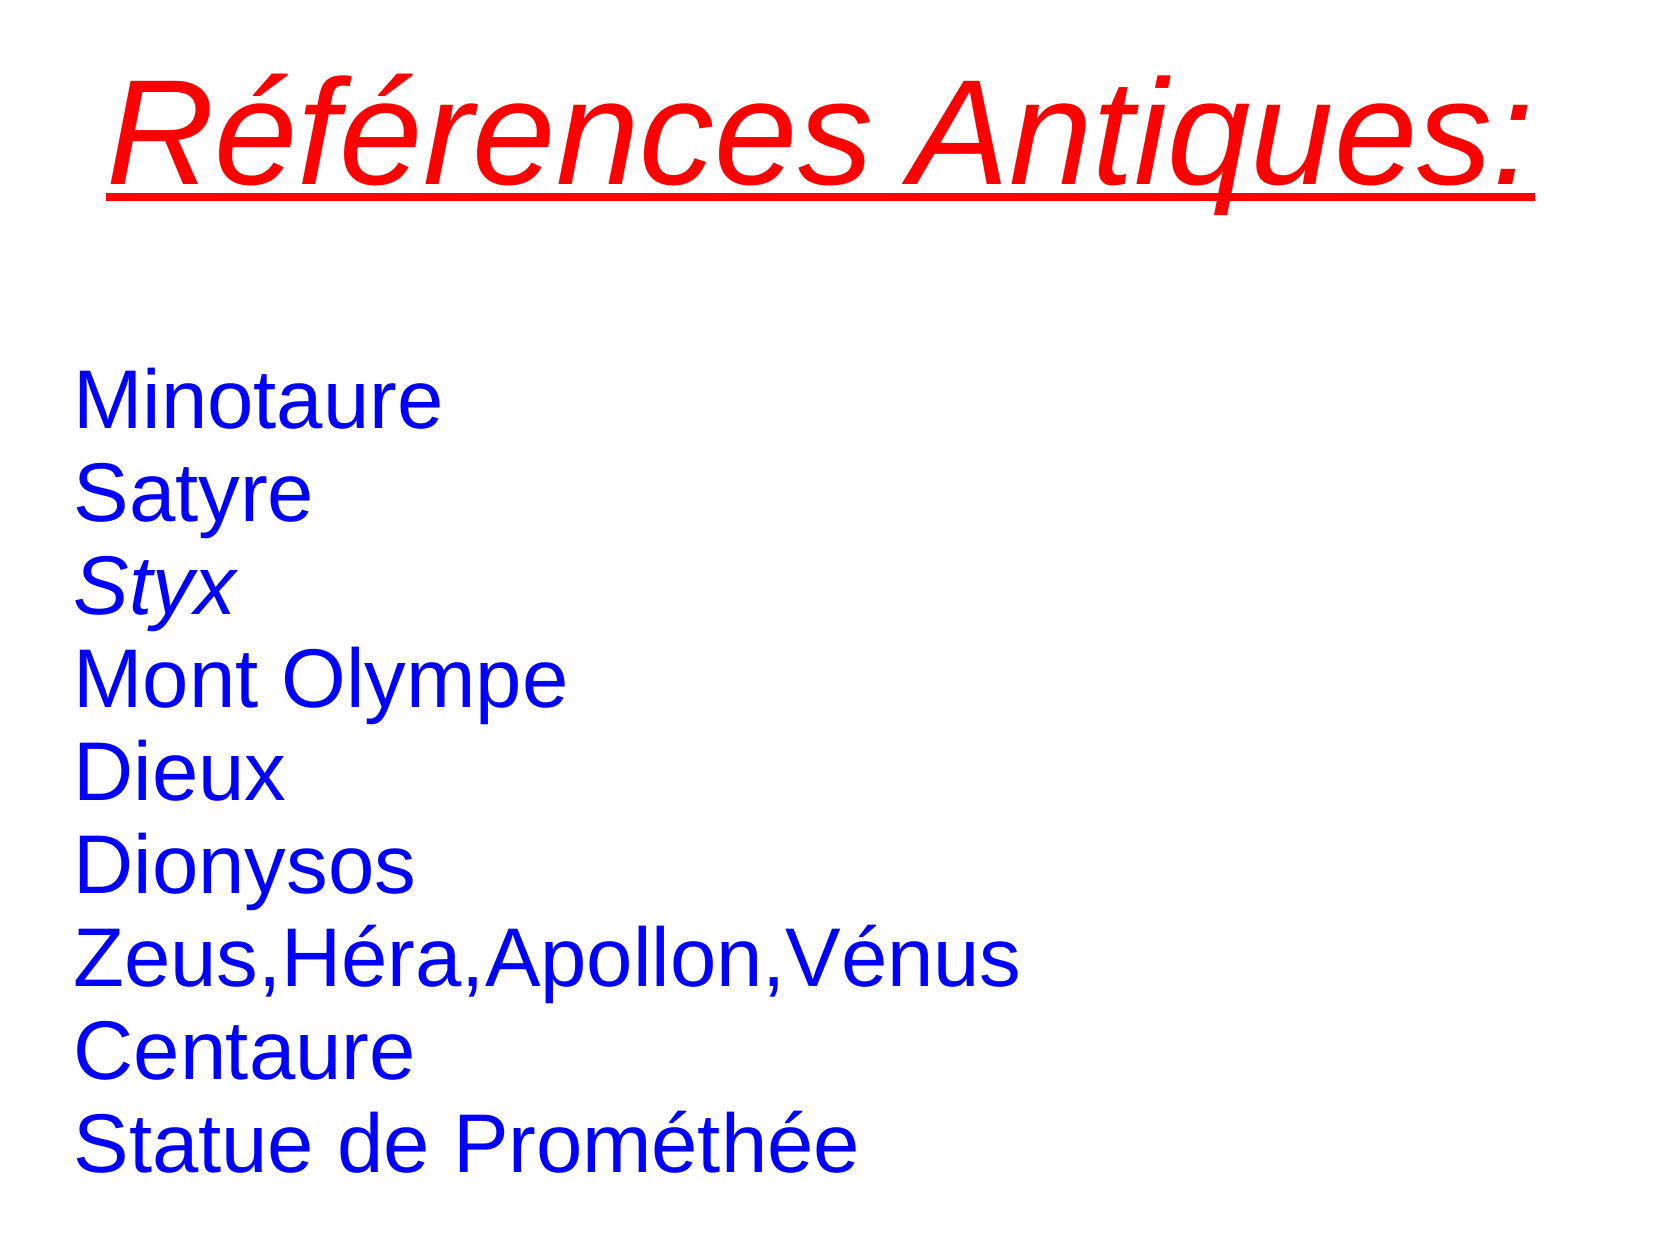

# Références Antiques:
Minotaure
Satyre
Styx
Mont Olympe
Dieux
Dionysos
Zeus,Héra,Apollon,Vénus
Centaure
Statue de Prométhée